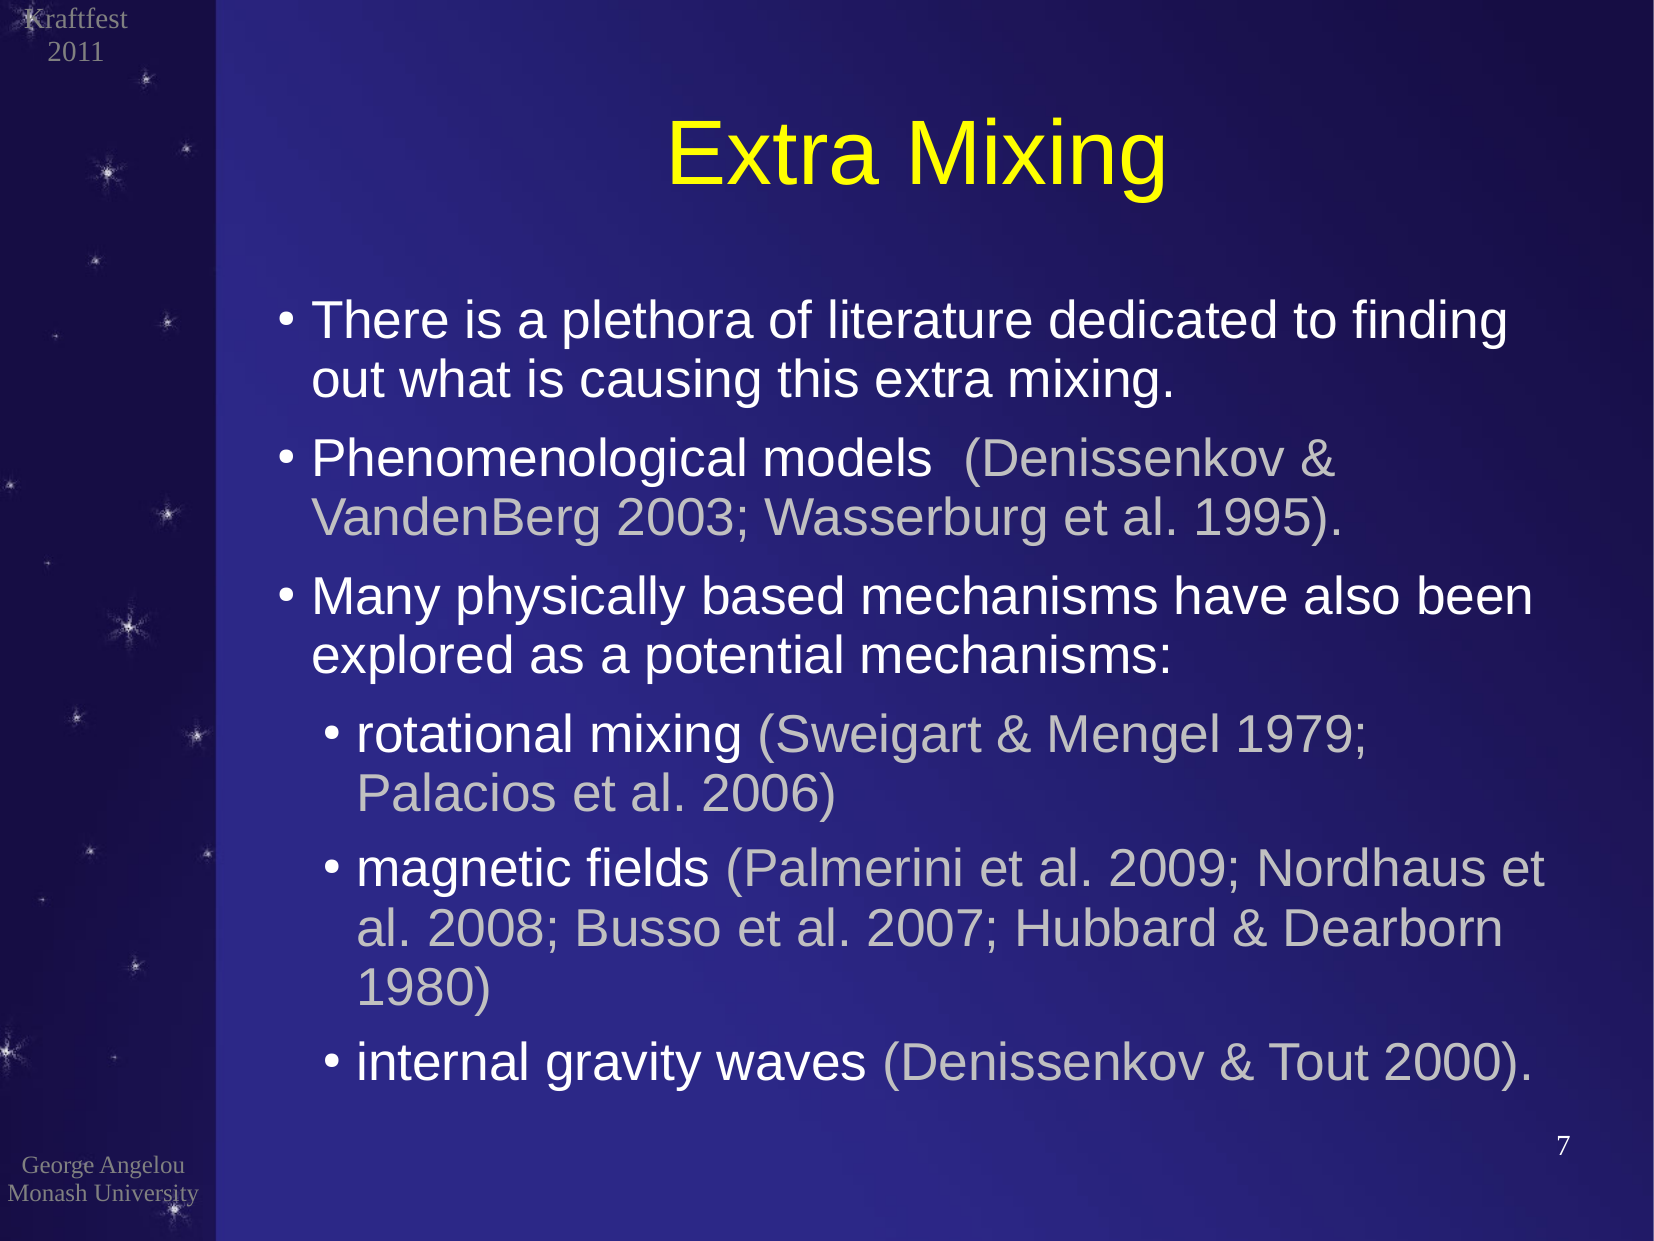

# Extra Mixing
There is a plethora of literature dedicated to finding out what is causing this extra mixing.
Phenomenological models (Denissenkov & VandenBerg 2003; Wasserburg et al. 1995).
Many physically based mechanisms have also been explored as a potential mechanisms:
rotational mixing (Sweigart & Mengel 1979; Palacios et al. 2006)
magnetic fields (Palmerini et al. 2009; Nordhaus et al. 2008; Busso et al. 2007; Hubbard & Dearborn 1980)
internal gravity waves (Denissenkov & Tout 2000).
7